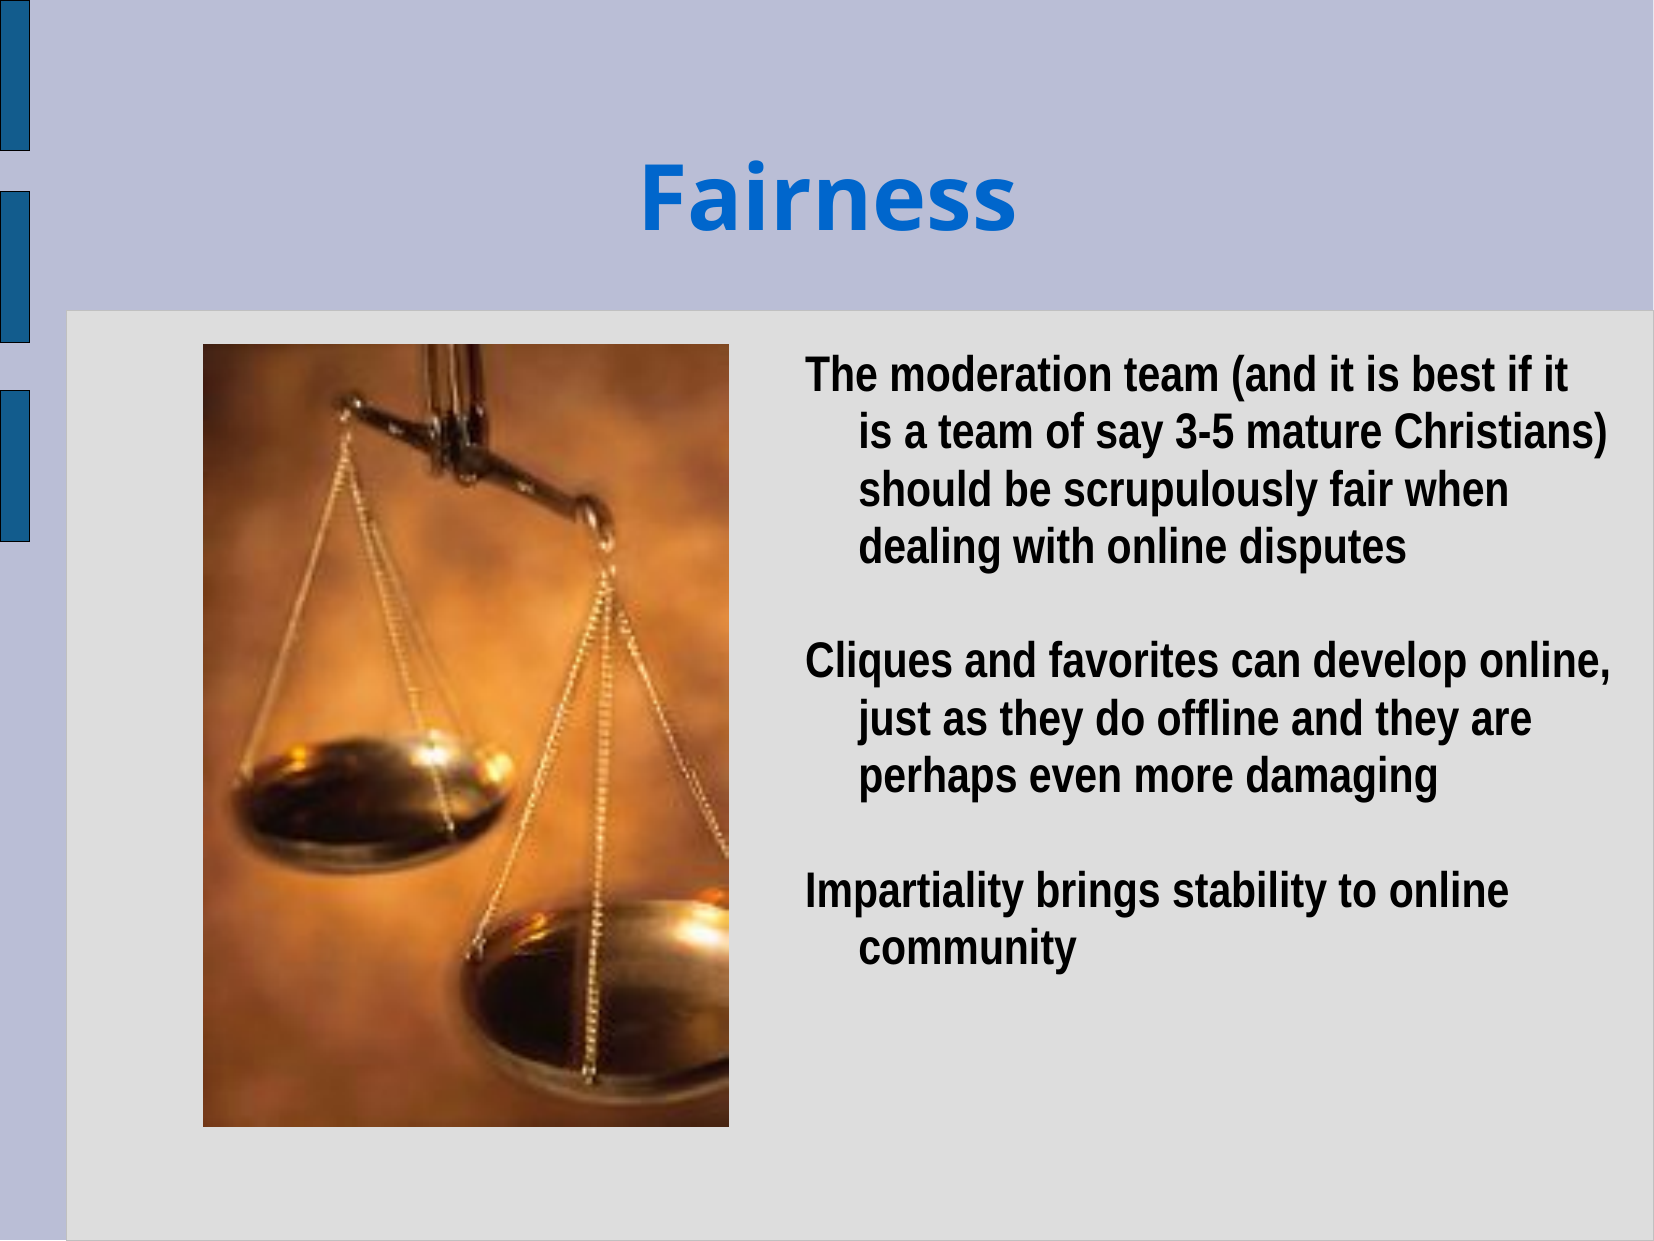

# Fairness
The moderation team (and it is best if it is a team of say 3-5 mature Christians) should be scrupulously fair when dealing with online disputes
Cliques and favorites can develop online, just as they do offline and they are perhaps even more damaging
Impartiality brings stability to online community